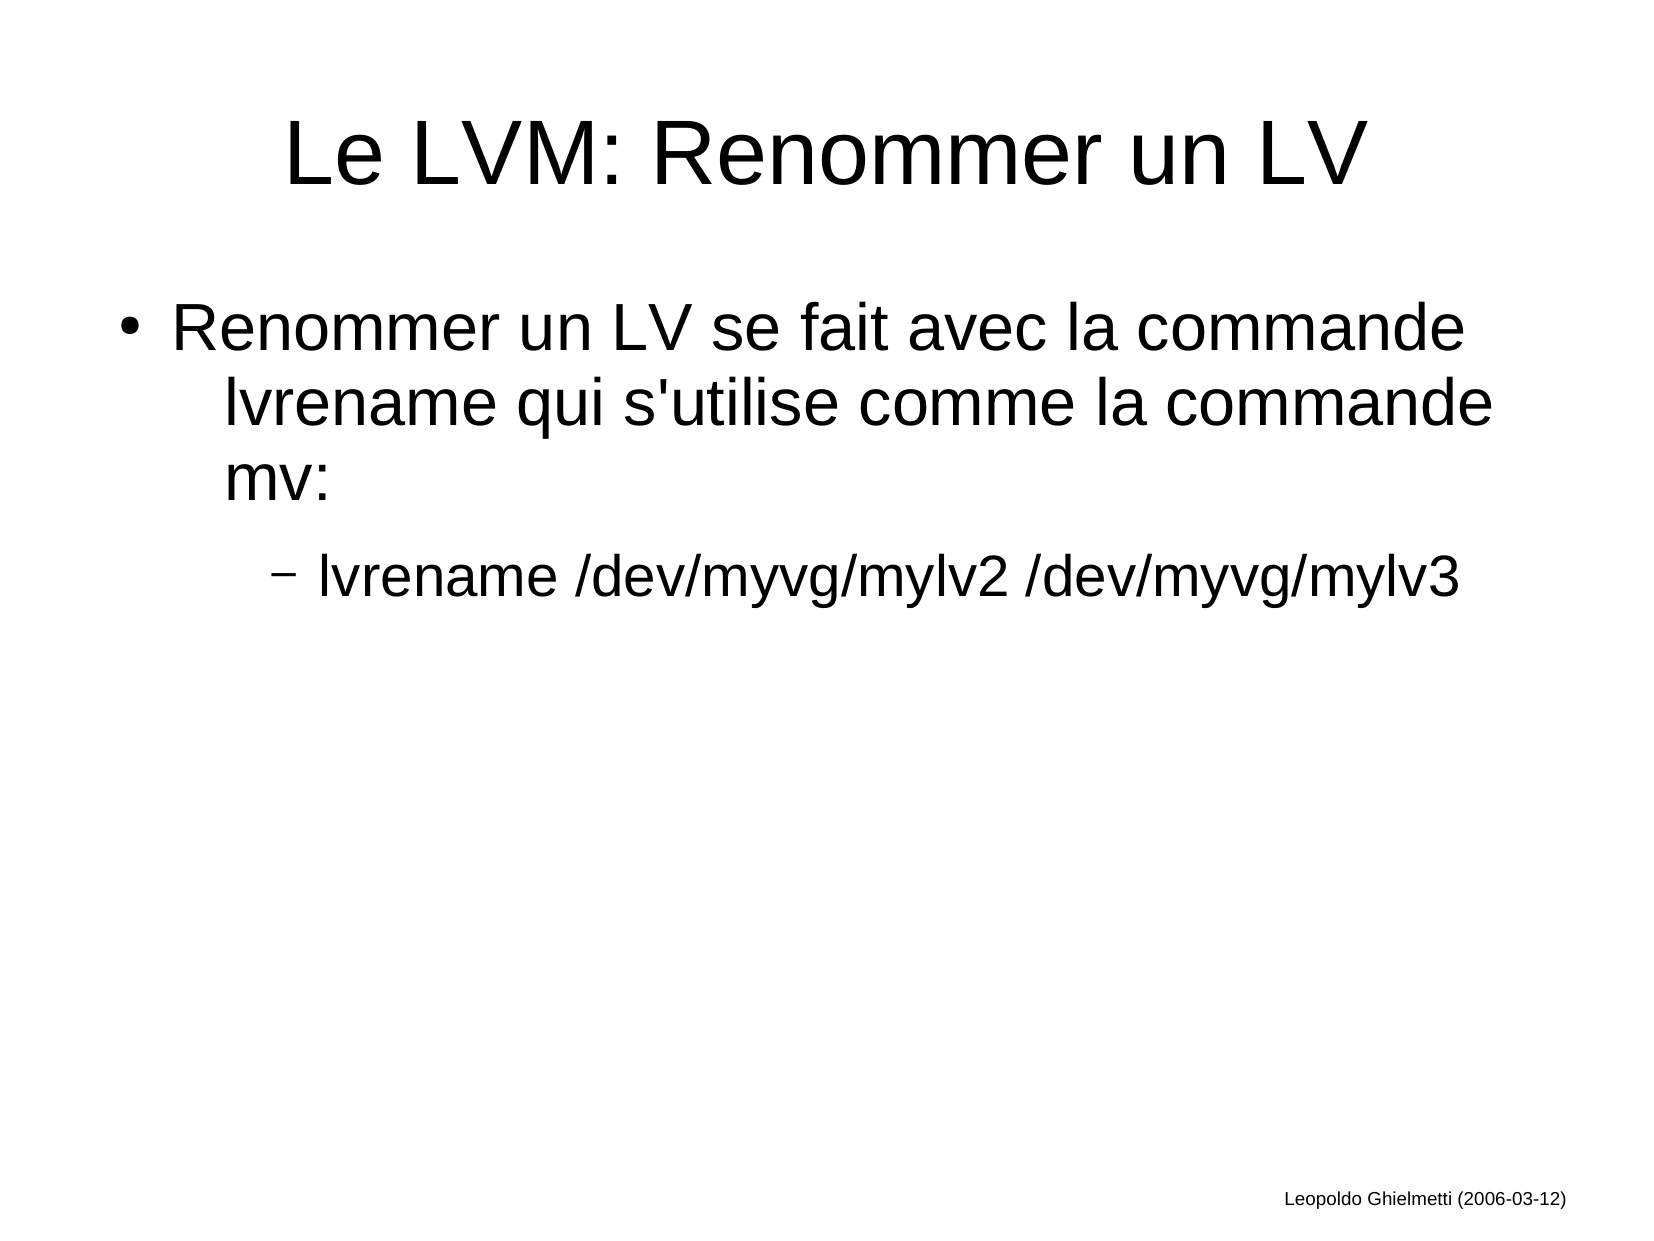

# Le LVM: Renommer un LV
Renommer un LV se fait avec la commande lvrename qui s'utilise comme la commande mv:
lvrename /dev/myvg/mylv2 /dev/myvg/mylv3
Leopoldo Ghielmetti (2006-03-12)